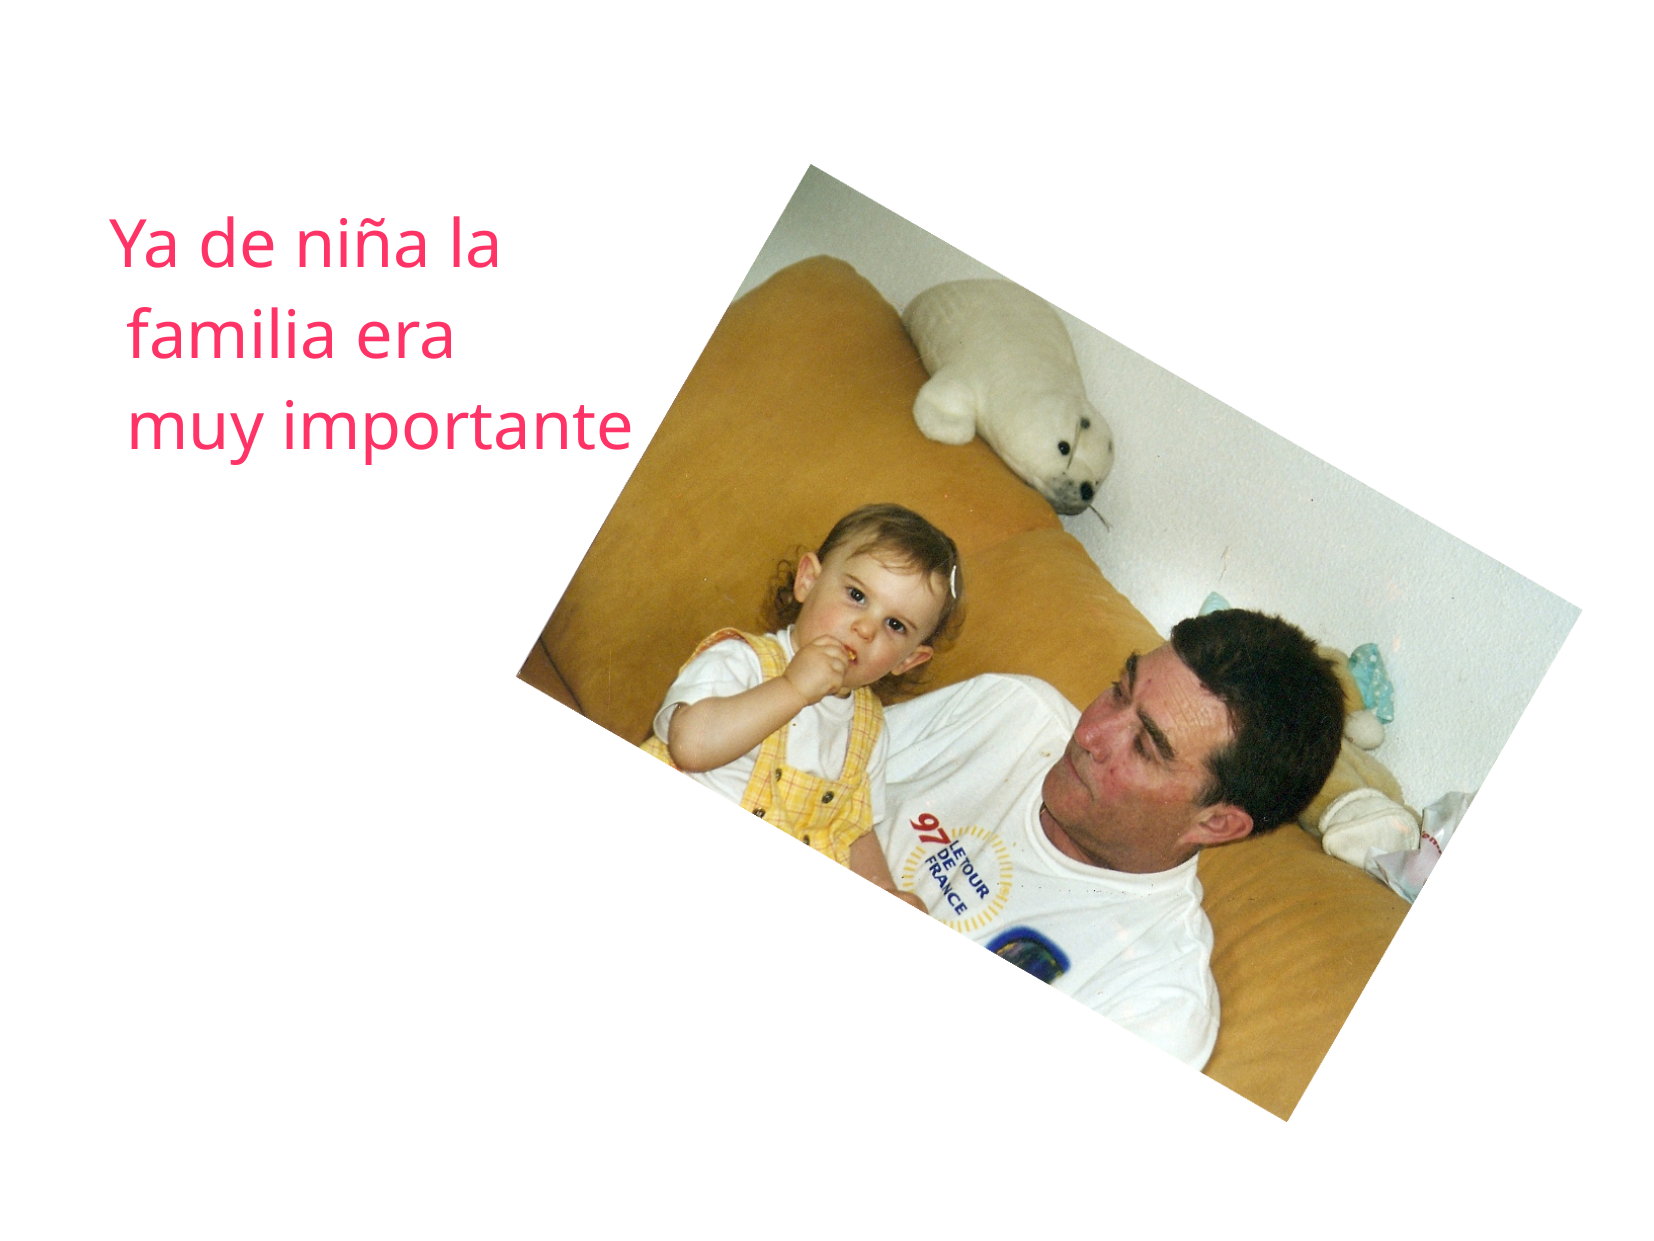

Ya de niña la
 familia era
 muy importante